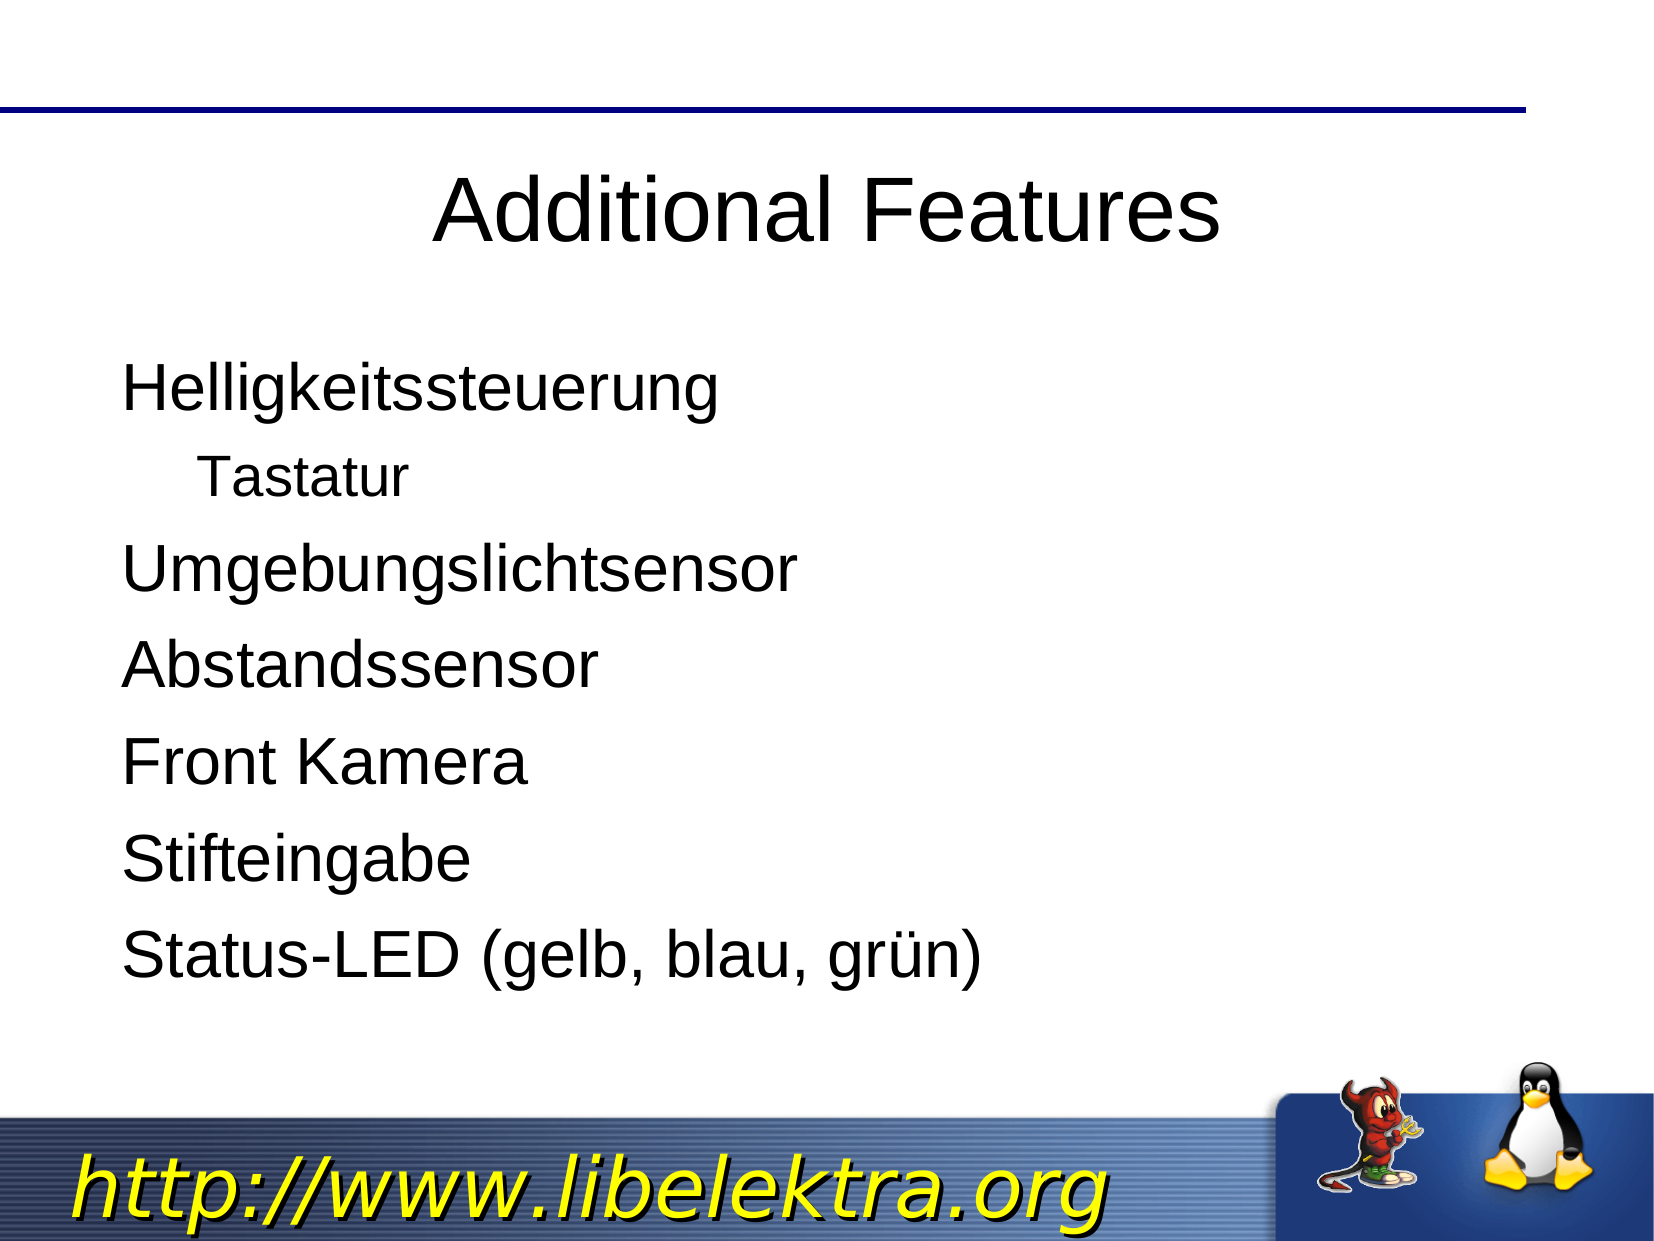

# Additional Features
Helligkeitssteuerung
Tastatur
Umgebungslichtsensor
Abstandssensor
Front Kamera
Stifteingabe
Status-LED (gelb, blau, grün)